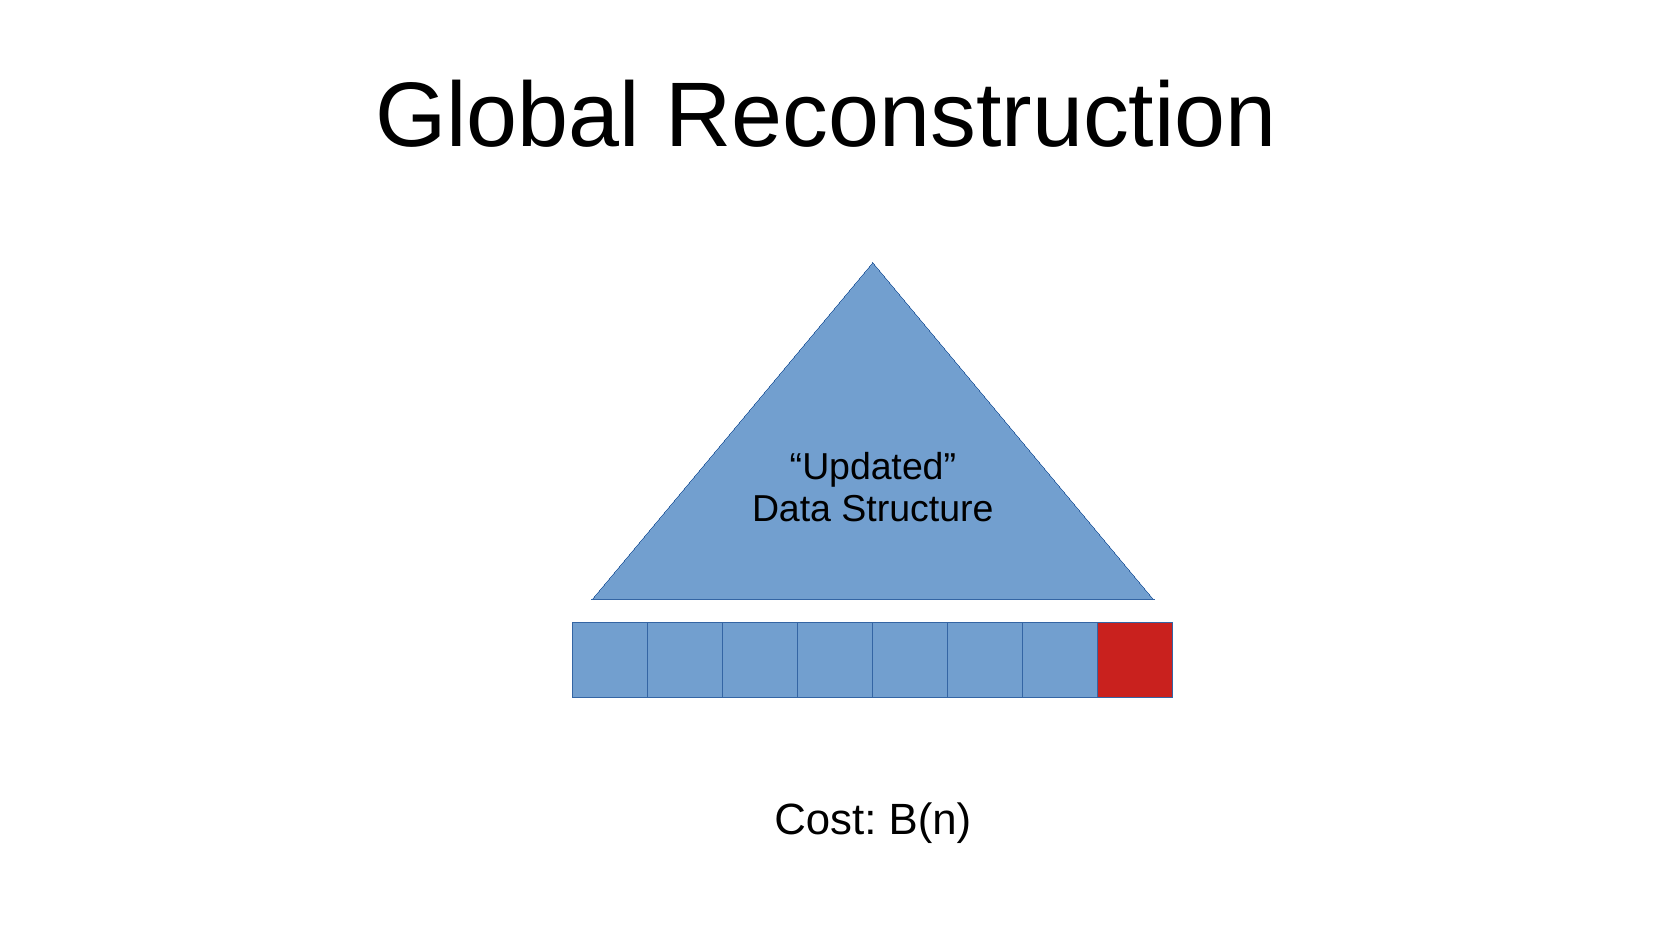

# Global Reconstruction
“Updated”
Data Structure
Cost: B(n)